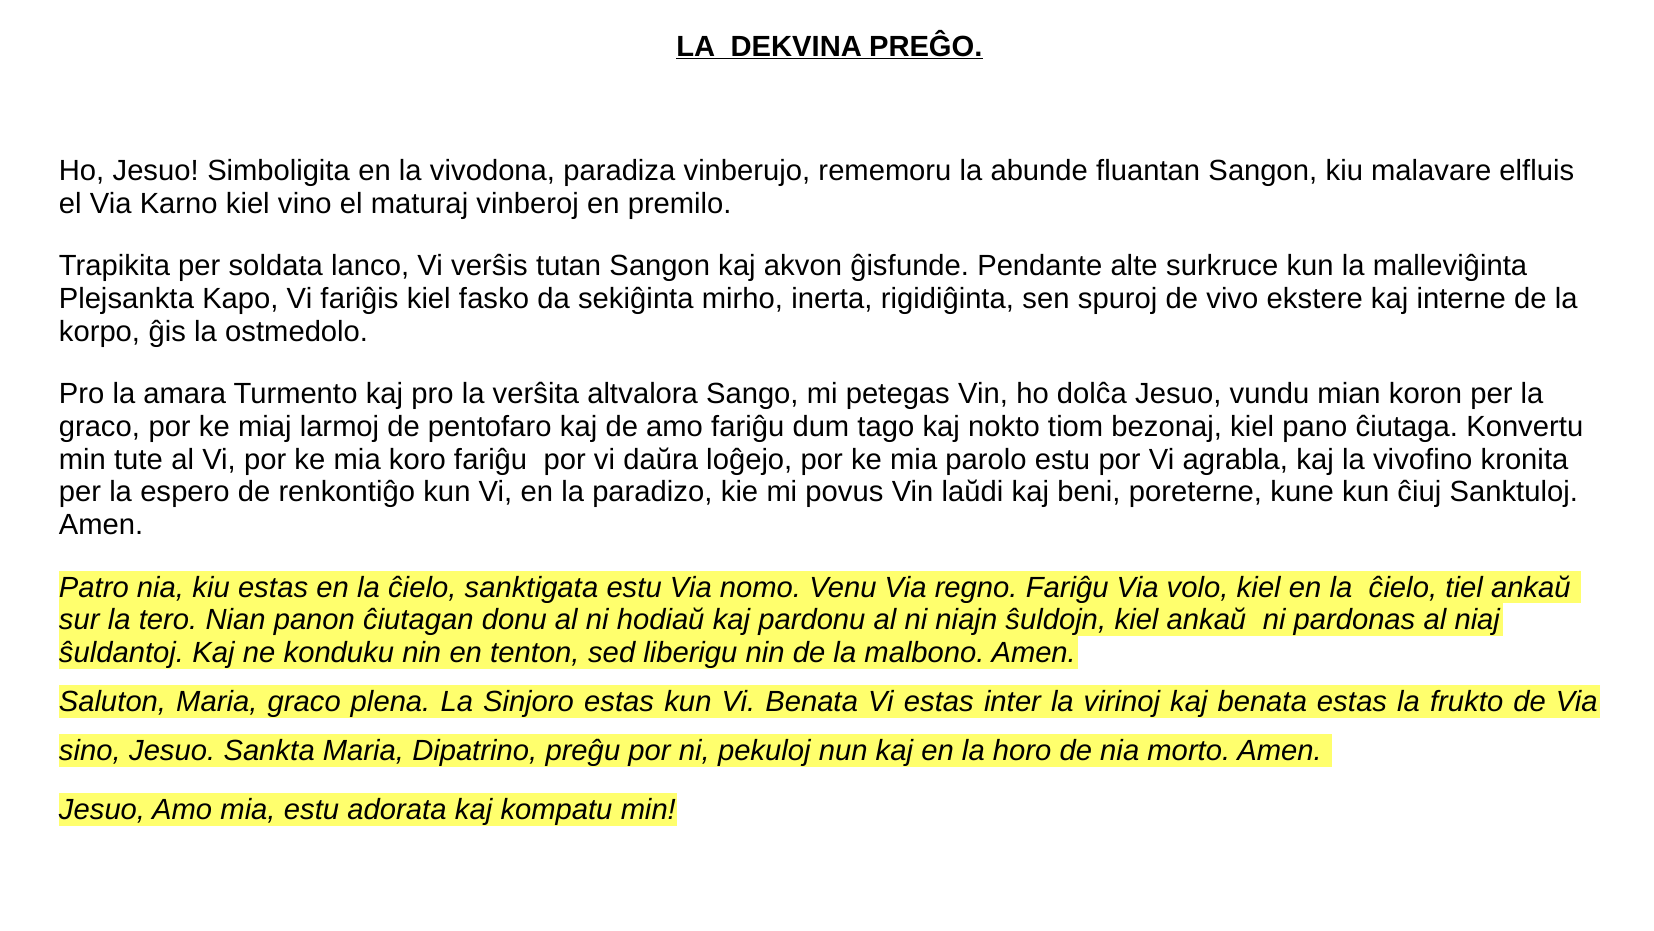

# LA DEKVINA PREĜO.
Ho, Jesuo! Simboligita en la vivodona, paradiza vinberujo, rememoru la abunde fluantan Sangon, kiu malavare elfluis el Via Karno kiel vino el maturaj vinberoj en premilo.
Trapikita per soldata lanco, Vi verŝis tutan Sangon kaj akvon ĝisfunde. Pendante alte surkruce kun la malleviĝinta Plejsankta Kapo, Vi fariĝis kiel fasko da sekiĝinta mirho, inerta, rigidiĝinta, sen spuroj de vivo ekstere kaj interne de la korpo, ĝis la ostmedolo.
Pro la amara Turmento kaj pro la verŝita altvalora Sango, mi petegas Vin, ho dolĉa Jesuo, vundu mian koron per la graco, por ke miaj larmoj de pentofaro kaj de amo fariĝu dum tago kaj nokto tiom bezonaj, kiel pano ĉiutaga. Konvertu min tute al Vi, por ke mia koro fariĝu por vi daŭra loĝejo, por ke mia parolo estu por Vi agrabla, kaj la vivofino kronita per la espero de renkontiĝo kun Vi, en la paradizo, kie mi povus Vin laŭdi kaj beni, poreterne, kune kun ĉiuj Sanktuloj. Amen.
Patro nia, kiu estas en la ĉielo, sanktigata estu Via nomo. Venu Via regno. Fariĝu Via volo, kiel en la ĉielo, tiel ankaŭ sur la tero. Nian panon ĉiutagan donu al ni hodiaŭ kaj pardonu al ni niajn ŝuldojn, kiel ankaŭ ni pardonas al niaj ŝuldantoj. Kaj ne konduku nin en tenton, sed liberigu nin de la malbono. Amen.
Saluton, Maria, graco plena. La Sinjoro estas kun Vi. Benata Vi estas inter la virinoj kaj benata estas la frukto de Via sino, Jesuo. Sankta Maria, Dipatrino, preĝu por ni, pekuloj nun kaj en la horo de nia morto. Amen.
Jesuo, Amo mia, estu adorata kaj kompatu min!